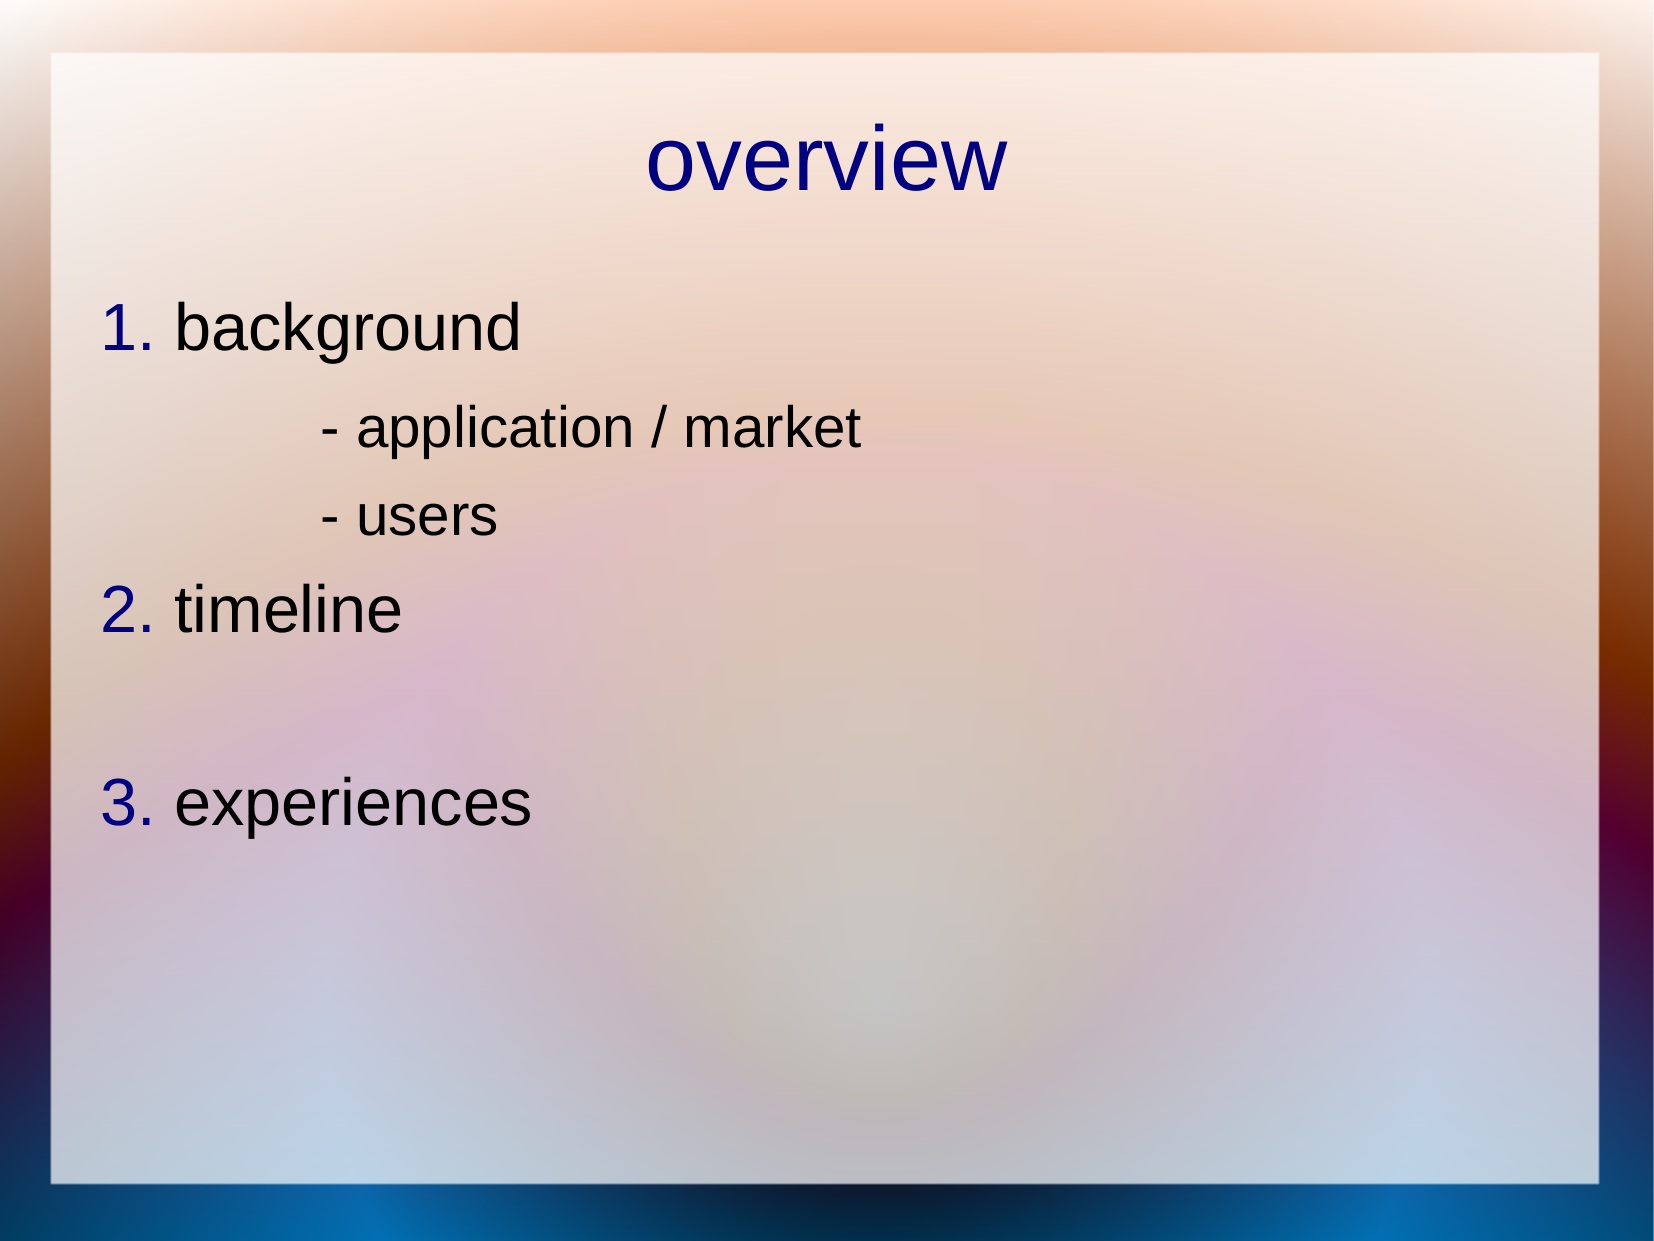

# overview
 background
- application / market
- users
 timeline
 experiences